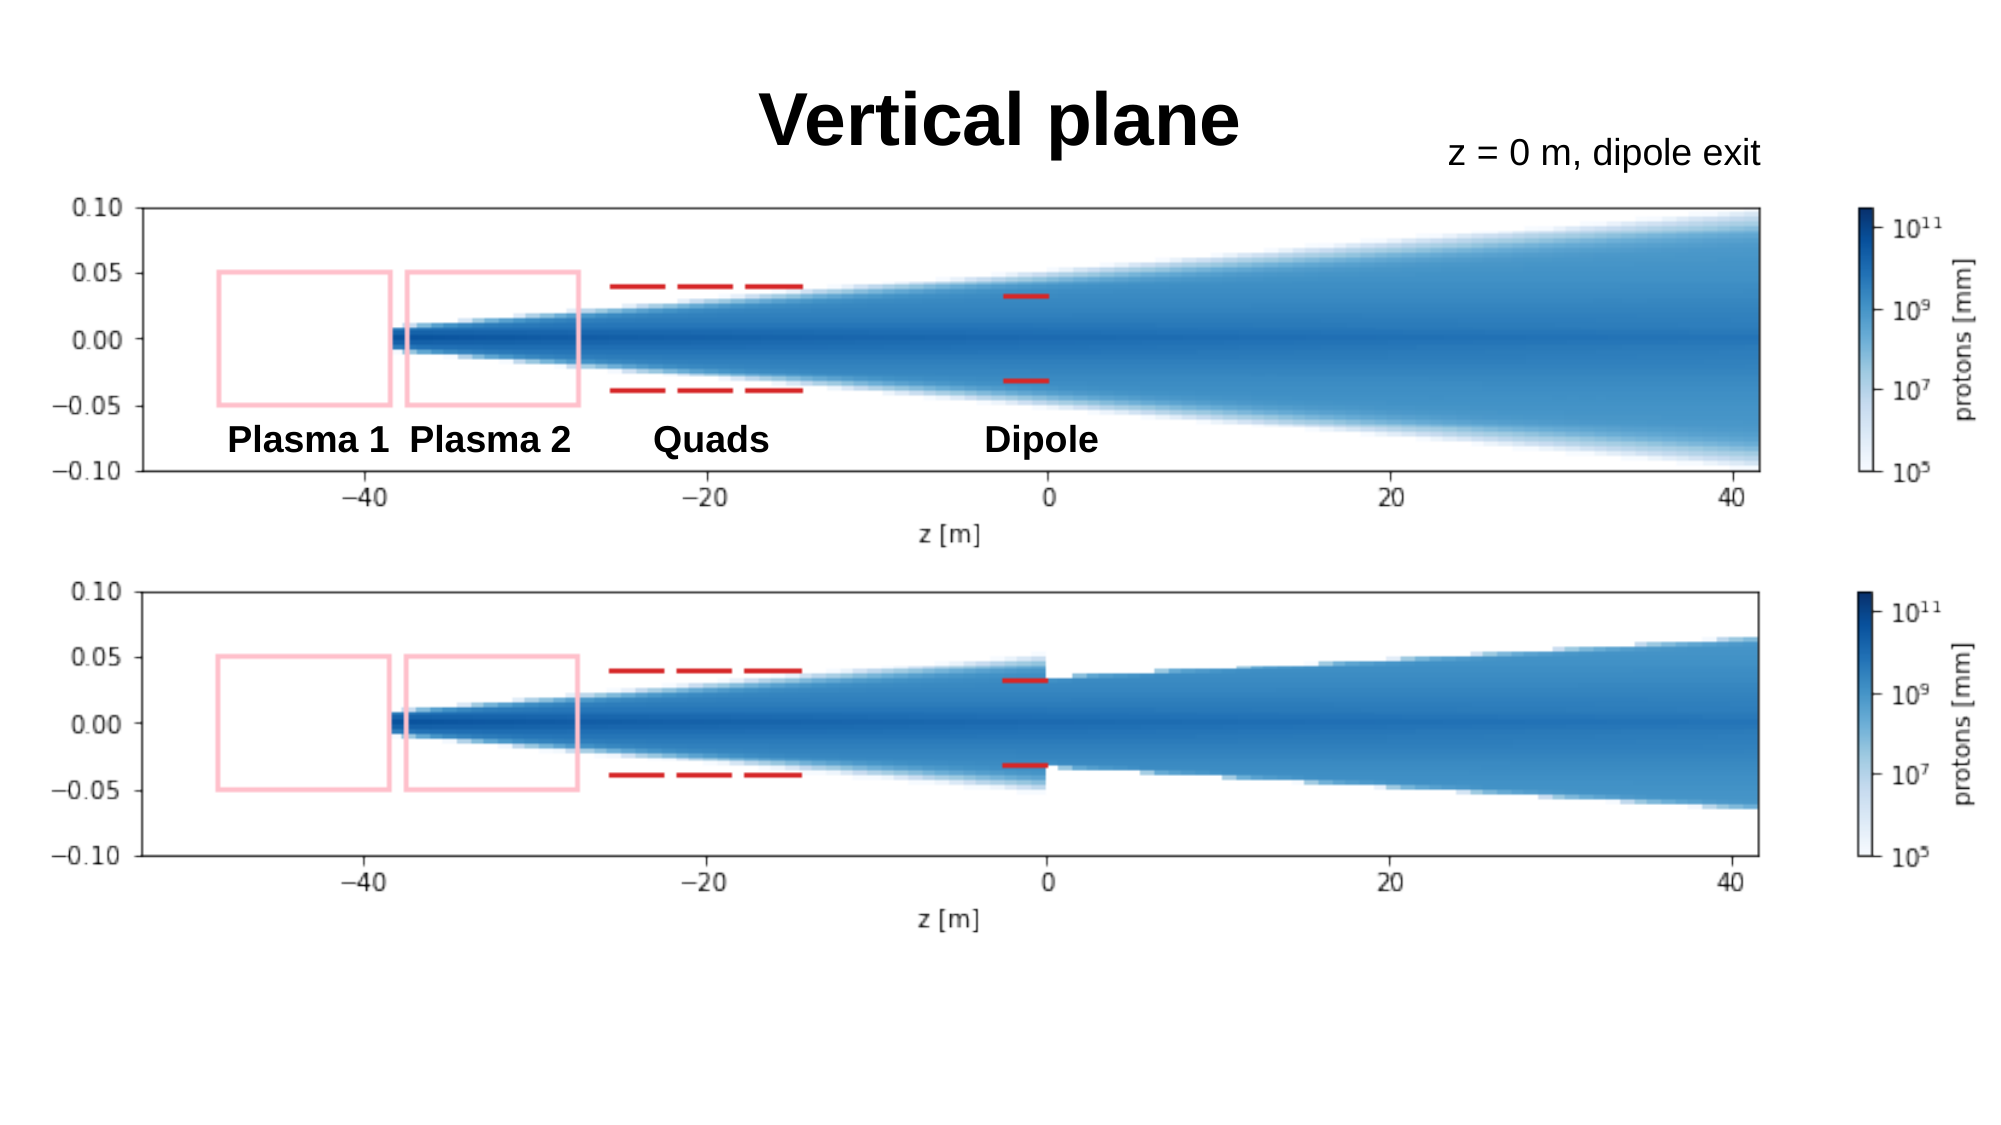

Vertical plane
z = 0 m, dipole exit
Plasma 1
Plasma 2
Quads
Dipole